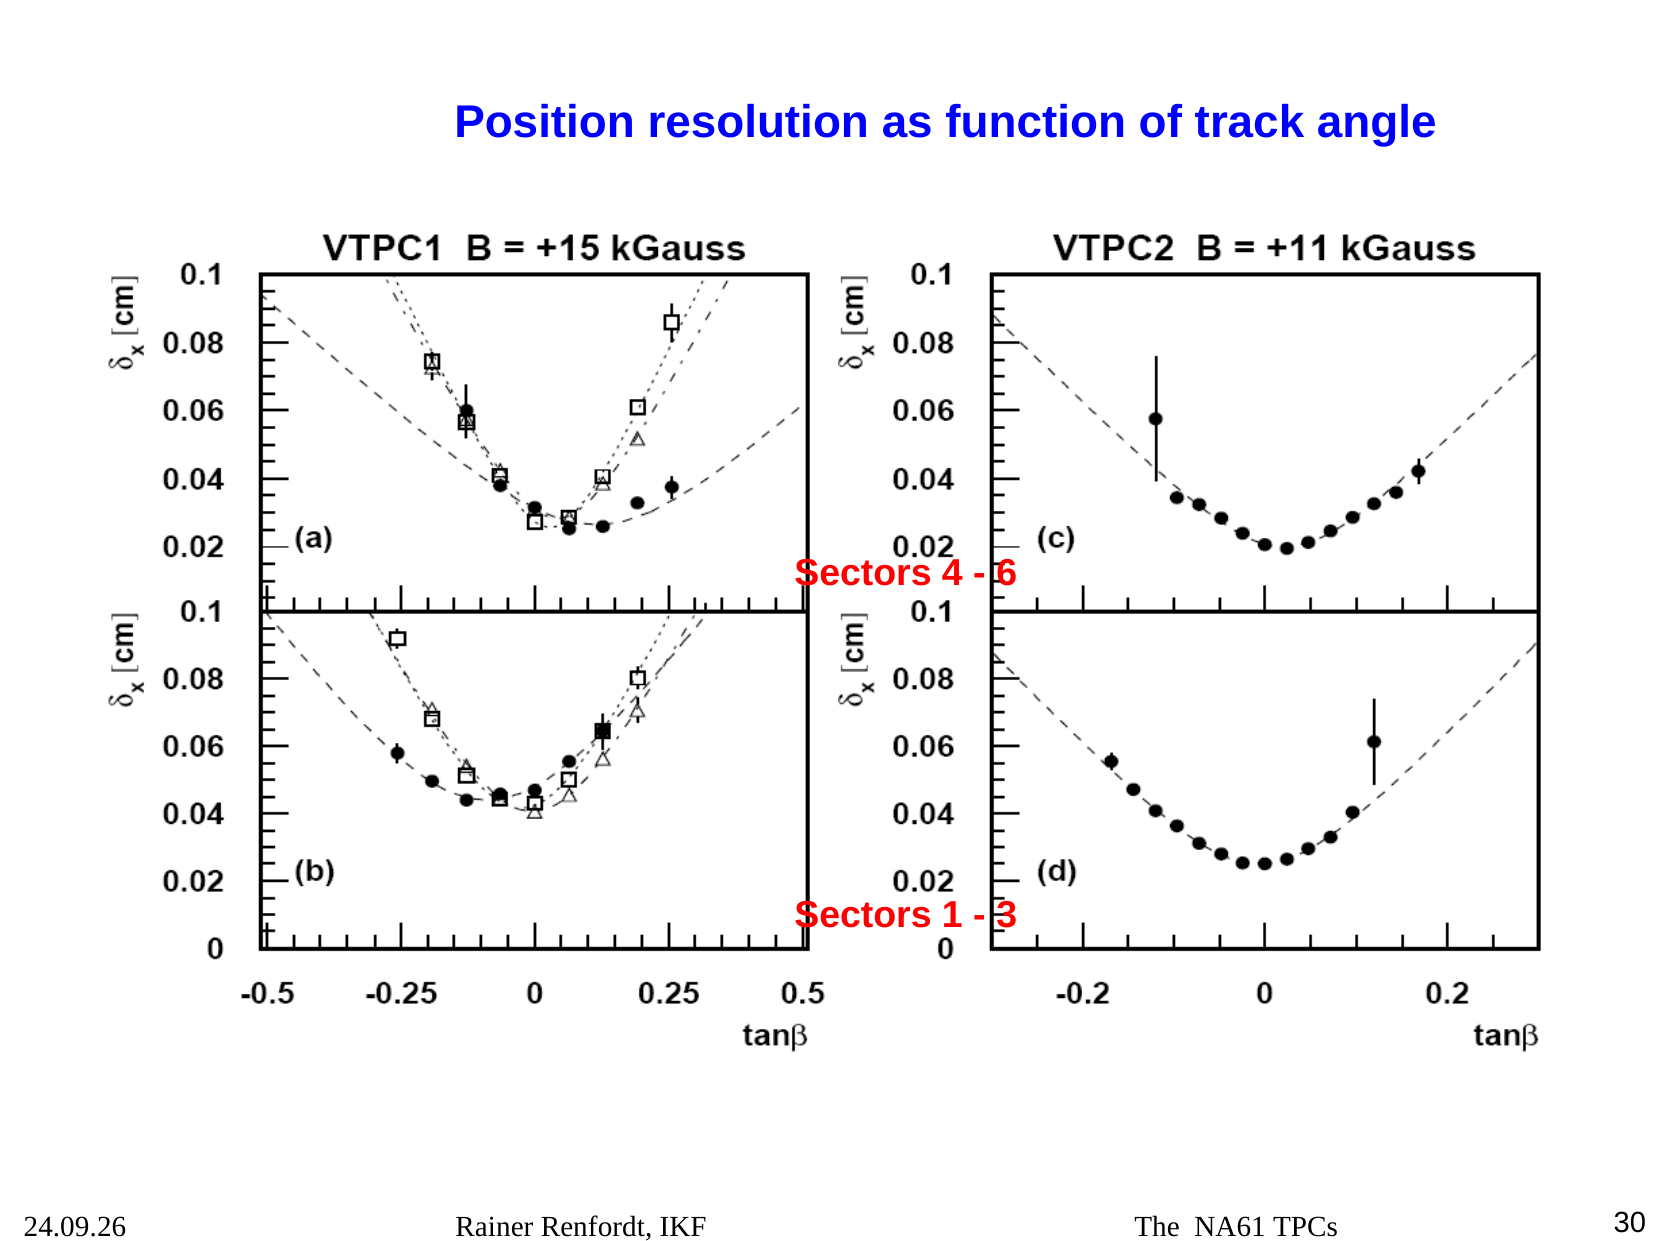

Position resolution as function of track angle
Sectors 4 - 6
Sectors 1 - 3